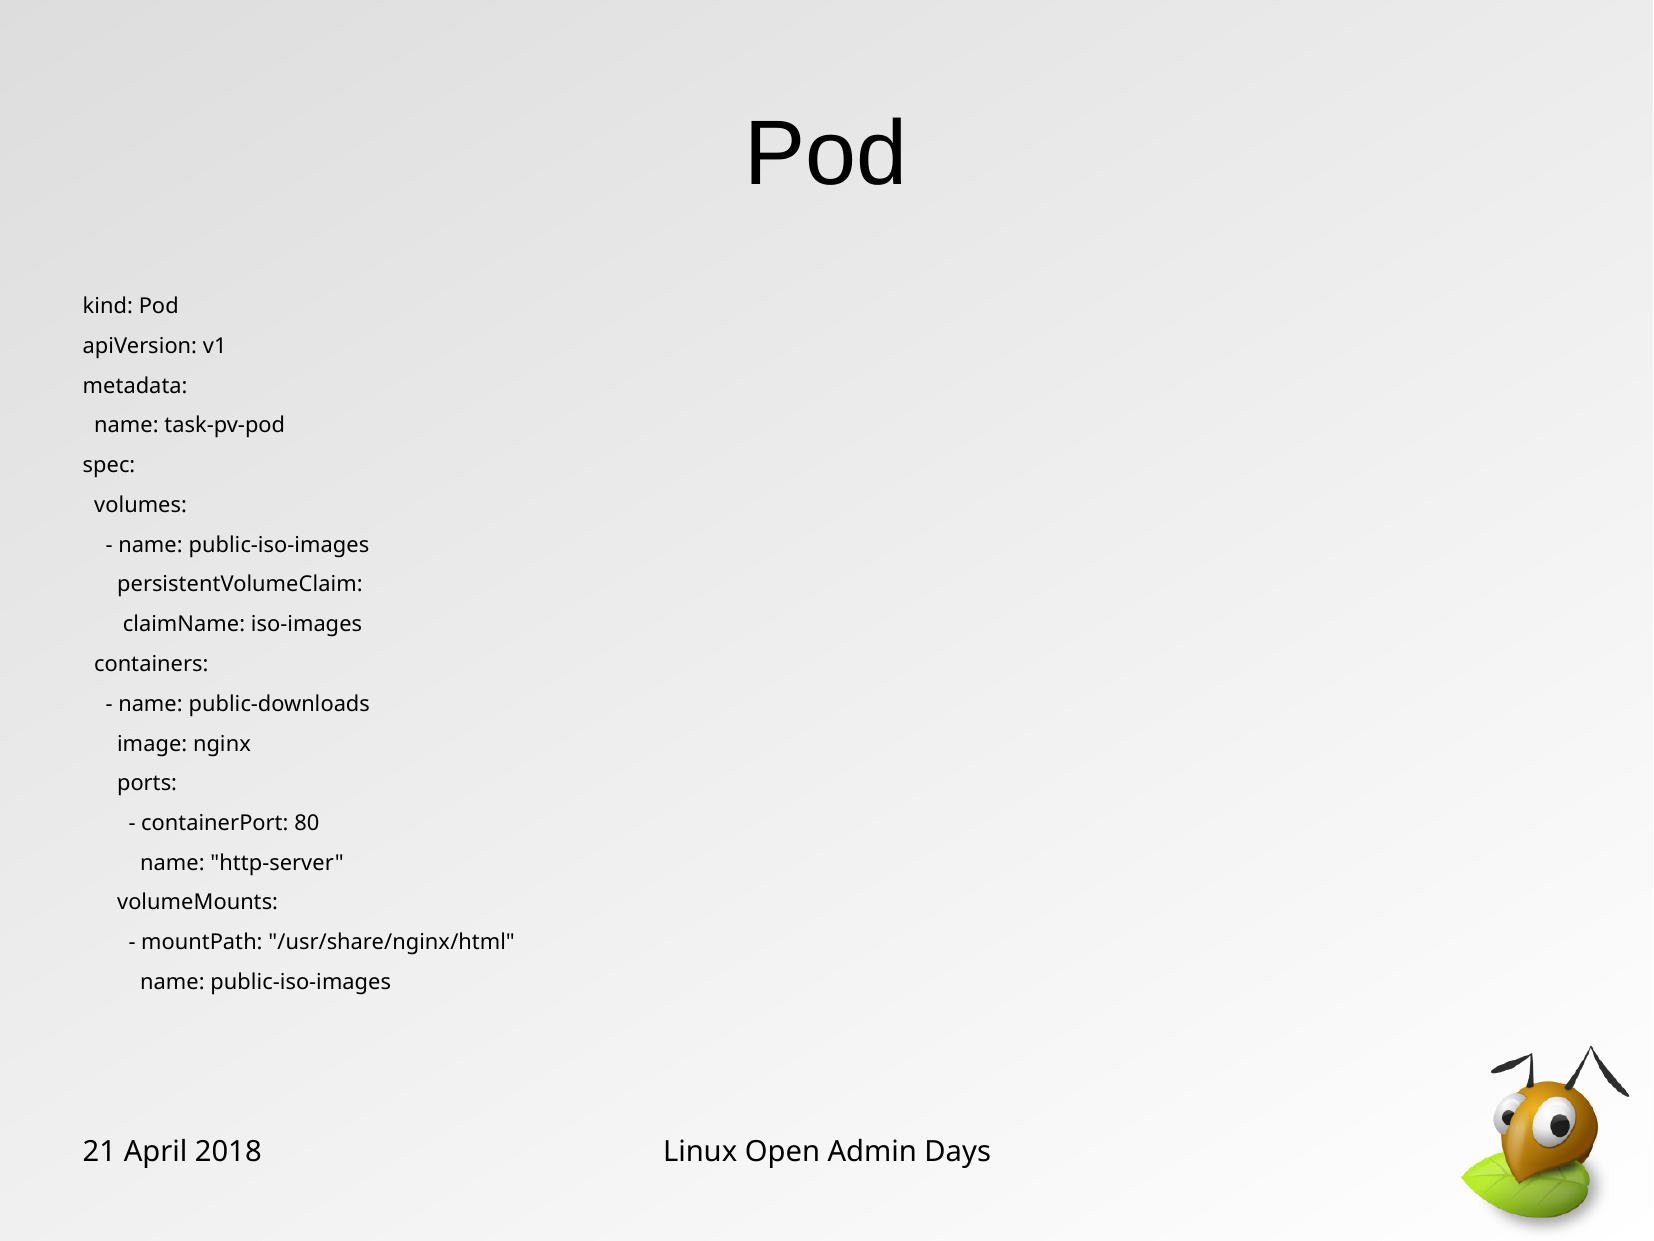

# Pod
kind: Pod
apiVersion: v1
metadata:
 name: task-pv-pod
spec:
 volumes:
 - name: public-iso-images
 persistentVolumeClaim:
 claimName: iso-images
 containers:
 - name: public-downloads
 image: nginx
 ports:
 - containerPort: 80
 name: "http-server"
 volumeMounts:
 - mountPath: "/usr/share/nginx/html"
 name: public-iso-images
21 April 2018
Linux Open Admin Days